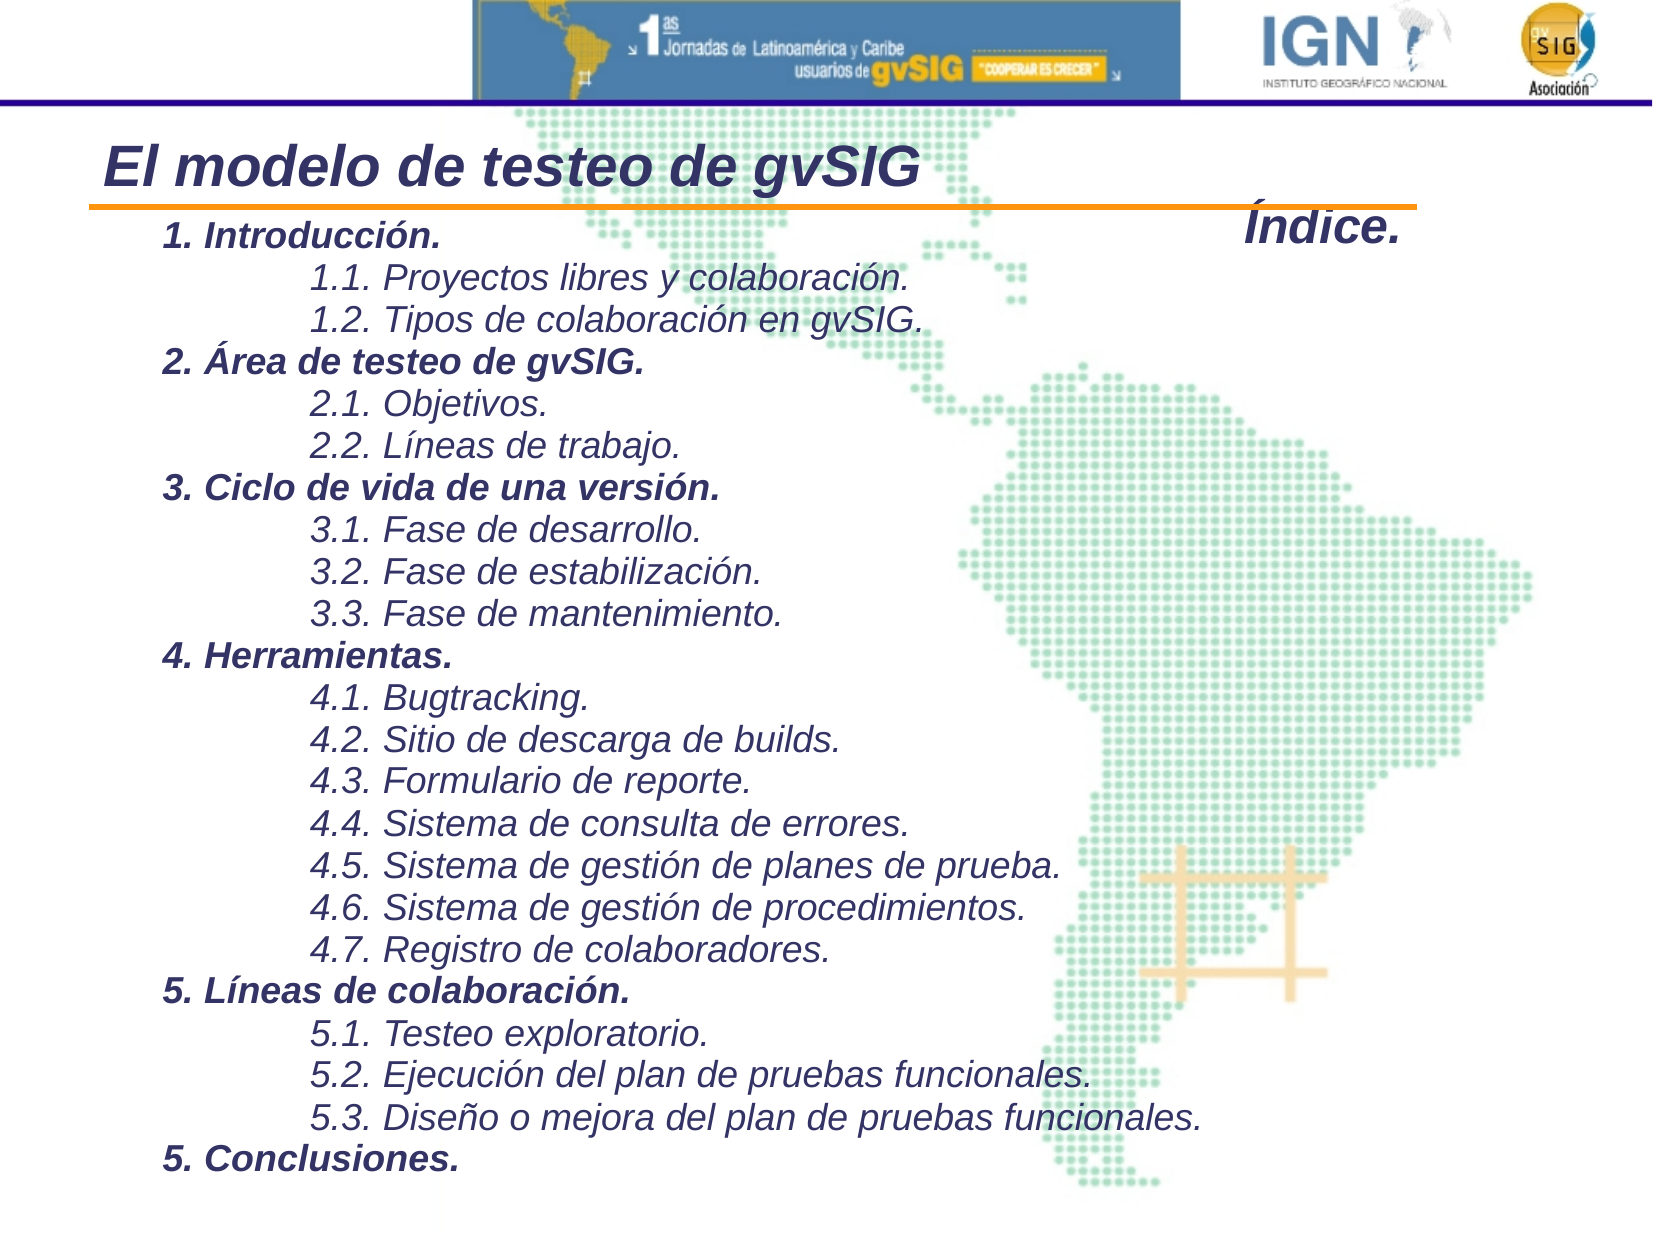

El modelo de testeo de gvSIG
Índice.
1. Introducción.
		1.1. Proyectos libres y colaboración.
		1.2. Tipos de colaboración en gvSIG.
2. Área de testeo de gvSIG.
 		2.1. Objetivos.
 		2.2. Líneas de trabajo.
3. Ciclo de vida de una versión.
 		3.1. Fase de desarrollo.
 		3.2. Fase de estabilización.
 		3.3. Fase de mantenimiento.
4. Herramientas.
 		4.1. Bugtracking.
		4.2. Sitio de descarga de builds.
 		4.3. Formulario de reporte.
 		4.4. Sistema de consulta de errores.
		4.5. Sistema de gestión de planes de prueba.
		4.6. Sistema de gestión de procedimientos.
		4.7. Registro de colaboradores.
5. Líneas de colaboración.
		5.1. Testeo exploratorio.
		5.2. Ejecución del plan de pruebas funcionales.
		5.3. Diseño o mejora del plan de pruebas funcionales.
5. Conclusiones.